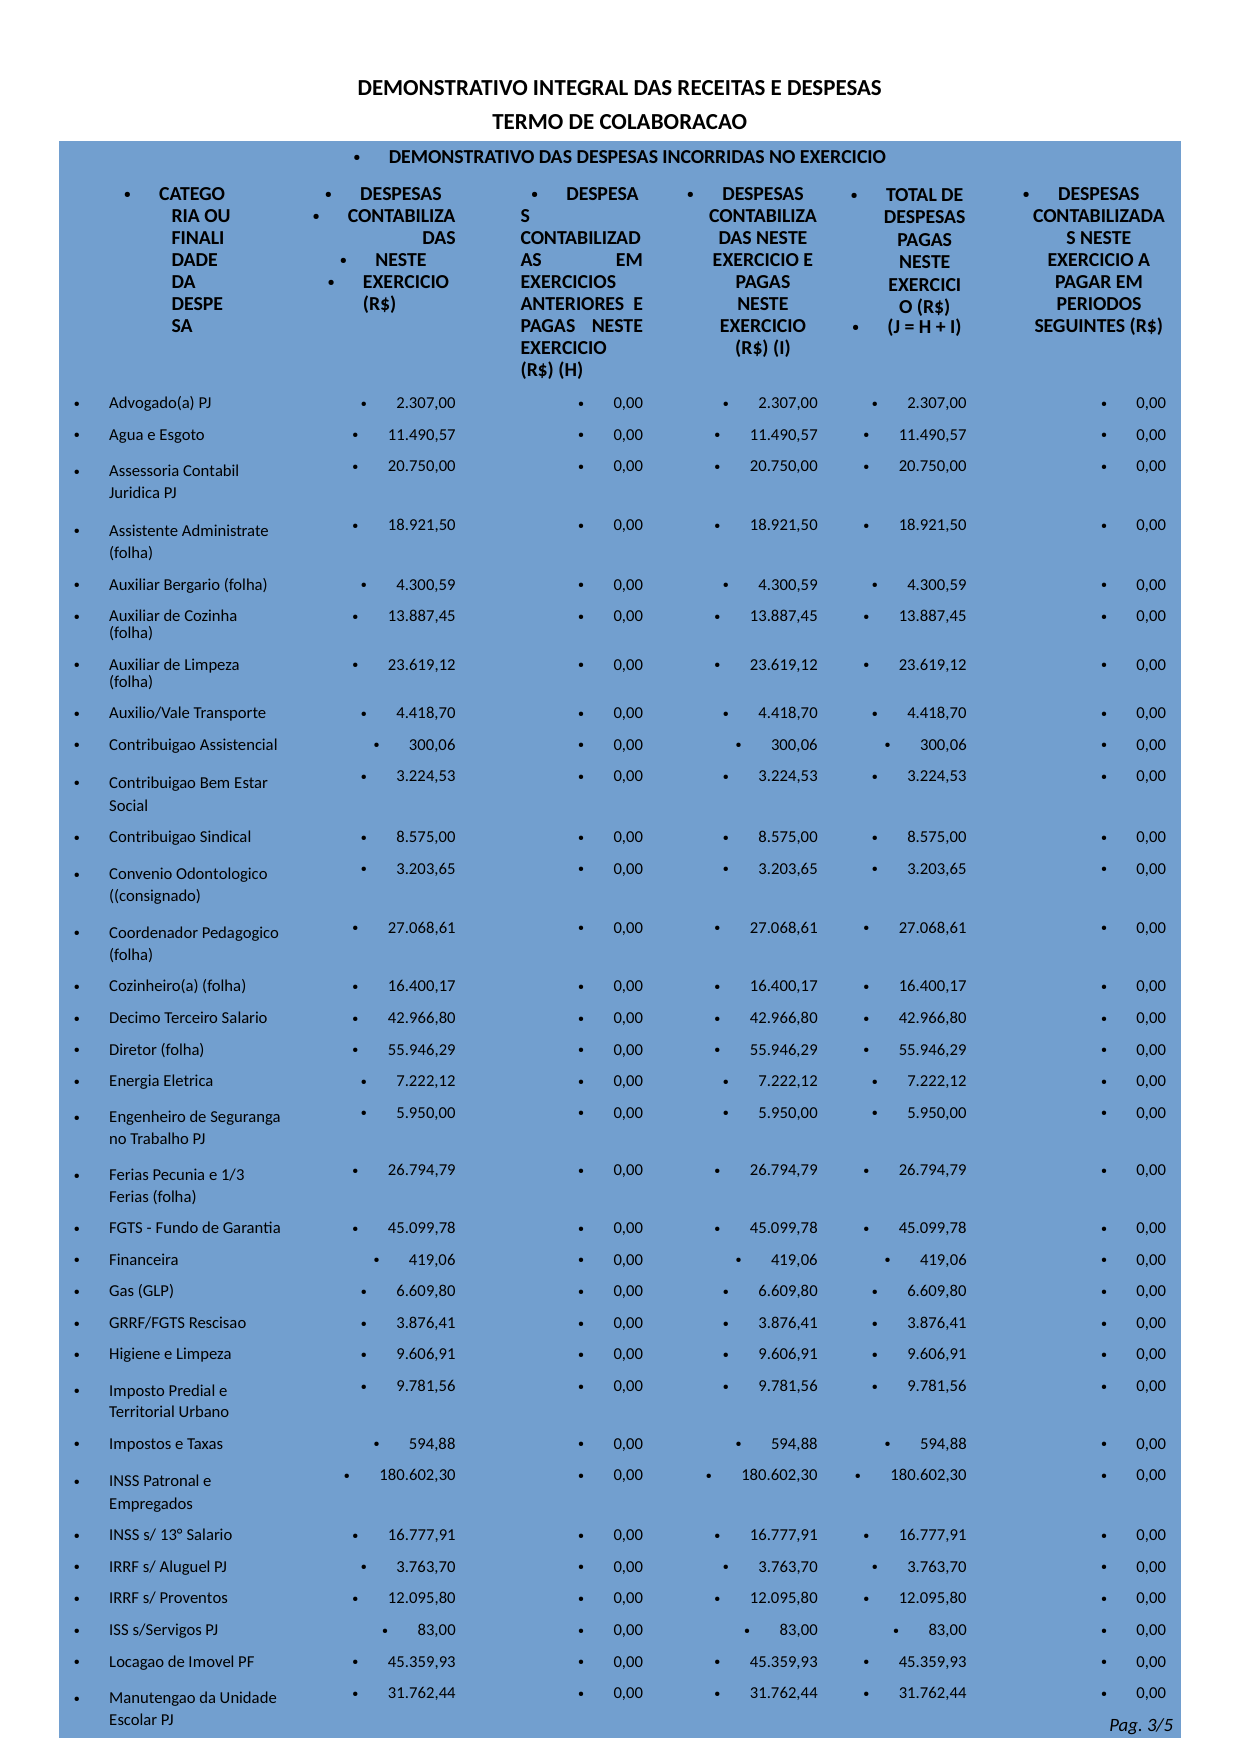

DEMONSTRATIVO INTEGRAL DAS RECEITAS E DESPESAS TERMO DE COLABORACAO
| DEMONSTRATIVO DAS DESPESAS INCORRIDAS NO EXERCICIO | | | | | |
| --- | --- | --- | --- | --- | --- |
| CATEGORIA OU FINALIDADE DA DESPESA | DESPESAS CONTABILIZADAS NESTE EXERCICIO (R$) | DESPESAS CONTABILIZADAS EM EXERCICIOS ANTERIORES E PAGAS NESTE EXERCICIO (R$) (H) | DESPESAS CONTABILIZADAS NESTE EXERCICIO E PAGAS NESTE EXERCICIO (R$) (I) | TOTAL DE DESPESAS PAGAS NESTE EXERCICIO (R$) (J = H + I) | DESPESAS CONTABILIZADAS NESTE EXERCICIO A PAGAR EM PERIODOS SEGUINTES (R$) |
| Advogado(a) PJ | 2.307,00 | 0,00 | 2.307,00 | 2.307,00 | 0,00 |
| Agua e Esgoto | 11.490,57 | 0,00 | 11.490,57 | 11.490,57 | 0,00 |
| Assessoria Contabil Juridica PJ | 20.750,00 | 0,00 | 20.750,00 | 20.750,00 | 0,00 |
| Assistente Administrate (folha) | 18.921,50 | 0,00 | 18.921,50 | 18.921,50 | 0,00 |
| Auxiliar Bergario (folha) | 4.300,59 | 0,00 | 4.300,59 | 4.300,59 | 0,00 |
| Auxiliar de Cozinha (folha) | 13.887,45 | 0,00 | 13.887,45 | 13.887,45 | 0,00 |
| Auxiliar de Limpeza (folha) | 23.619,12 | 0,00 | 23.619,12 | 23.619,12 | 0,00 |
| Auxilio/Vale Transporte | 4.418,70 | 0,00 | 4.418,70 | 4.418,70 | 0,00 |
| Contribuigao Assistencial | 300,06 | 0,00 | 300,06 | 300,06 | 0,00 |
| Contribuigao Bem Estar Social | 3.224,53 | 0,00 | 3.224,53 | 3.224,53 | 0,00 |
| Contribuigao Sindical | 8.575,00 | 0,00 | 8.575,00 | 8.575,00 | 0,00 |
| Convenio Odontologico ((consignado) | 3.203,65 | 0,00 | 3.203,65 | 3.203,65 | 0,00 |
| Coordenador Pedagogico (folha) | 27.068,61 | 0,00 | 27.068,61 | 27.068,61 | 0,00 |
| Cozinheiro(a) (folha) | 16.400,17 | 0,00 | 16.400,17 | 16.400,17 | 0,00 |
| Decimo Terceiro Salario | 42.966,80 | 0,00 | 42.966,80 | 42.966,80 | 0,00 |
| Diretor (folha) | 55.946,29 | 0,00 | 55.946,29 | 55.946,29 | 0,00 |
| Energia Eletrica | 7.222,12 | 0,00 | 7.222,12 | 7.222,12 | 0,00 |
| Engenheiro de Seguranga no Trabalho PJ | 5.950,00 | 0,00 | 5.950,00 | 5.950,00 | 0,00 |
| Ferias Pecunia e 1/3 Ferias (folha) | 26.794,79 | 0,00 | 26.794,79 | 26.794,79 | 0,00 |
| FGTS - Fundo de Garantia | 45.099,78 | 0,00 | 45.099,78 | 45.099,78 | 0,00 |
| Financeira | 419,06 | 0,00 | 419,06 | 419,06 | 0,00 |
| Gas (GLP) | 6.609,80 | 0,00 | 6.609,80 | 6.609,80 | 0,00 |
| GRRF/FGTS Rescisao | 3.876,41 | 0,00 | 3.876,41 | 3.876,41 | 0,00 |
| Higiene e Limpeza | 9.606,91 | 0,00 | 9.606,91 | 9.606,91 | 0,00 |
| Imposto Predial e Territorial Urbano | 9.781,56 | 0,00 | 9.781,56 | 9.781,56 | 0,00 |
| Impostos e Taxas | 594,88 | 0,00 | 594,88 | 594,88 | 0,00 |
| INSS Patronal e Empregados | 180.602,30 | 0,00 | 180.602,30 | 180.602,30 | 0,00 |
| INSS s/ 13° Salario | 16.777,91 | 0,00 | 16.777,91 | 16.777,91 | 0,00 |
| IRRF s/ Aluguel PJ | 3.763,70 | 0,00 | 3.763,70 | 3.763,70 | 0,00 |
| IRRF s/ Proventos | 12.095,80 | 0,00 | 12.095,80 | 12.095,80 | 0,00 |
| ISS s/Servigos PJ | 83,00 | 0,00 | 83,00 | 83,00 | 0,00 |
| Locagao de Imovel PF | 45.359,93 | 0,00 | 45.359,93 | 45.359,93 | 0,00 |
| Manutengao da Unidade Escolar PJ | 31.762,44 | 0,00 | 31.762,44 | 31.762,44 | 0,00 |
Pag. 3/5